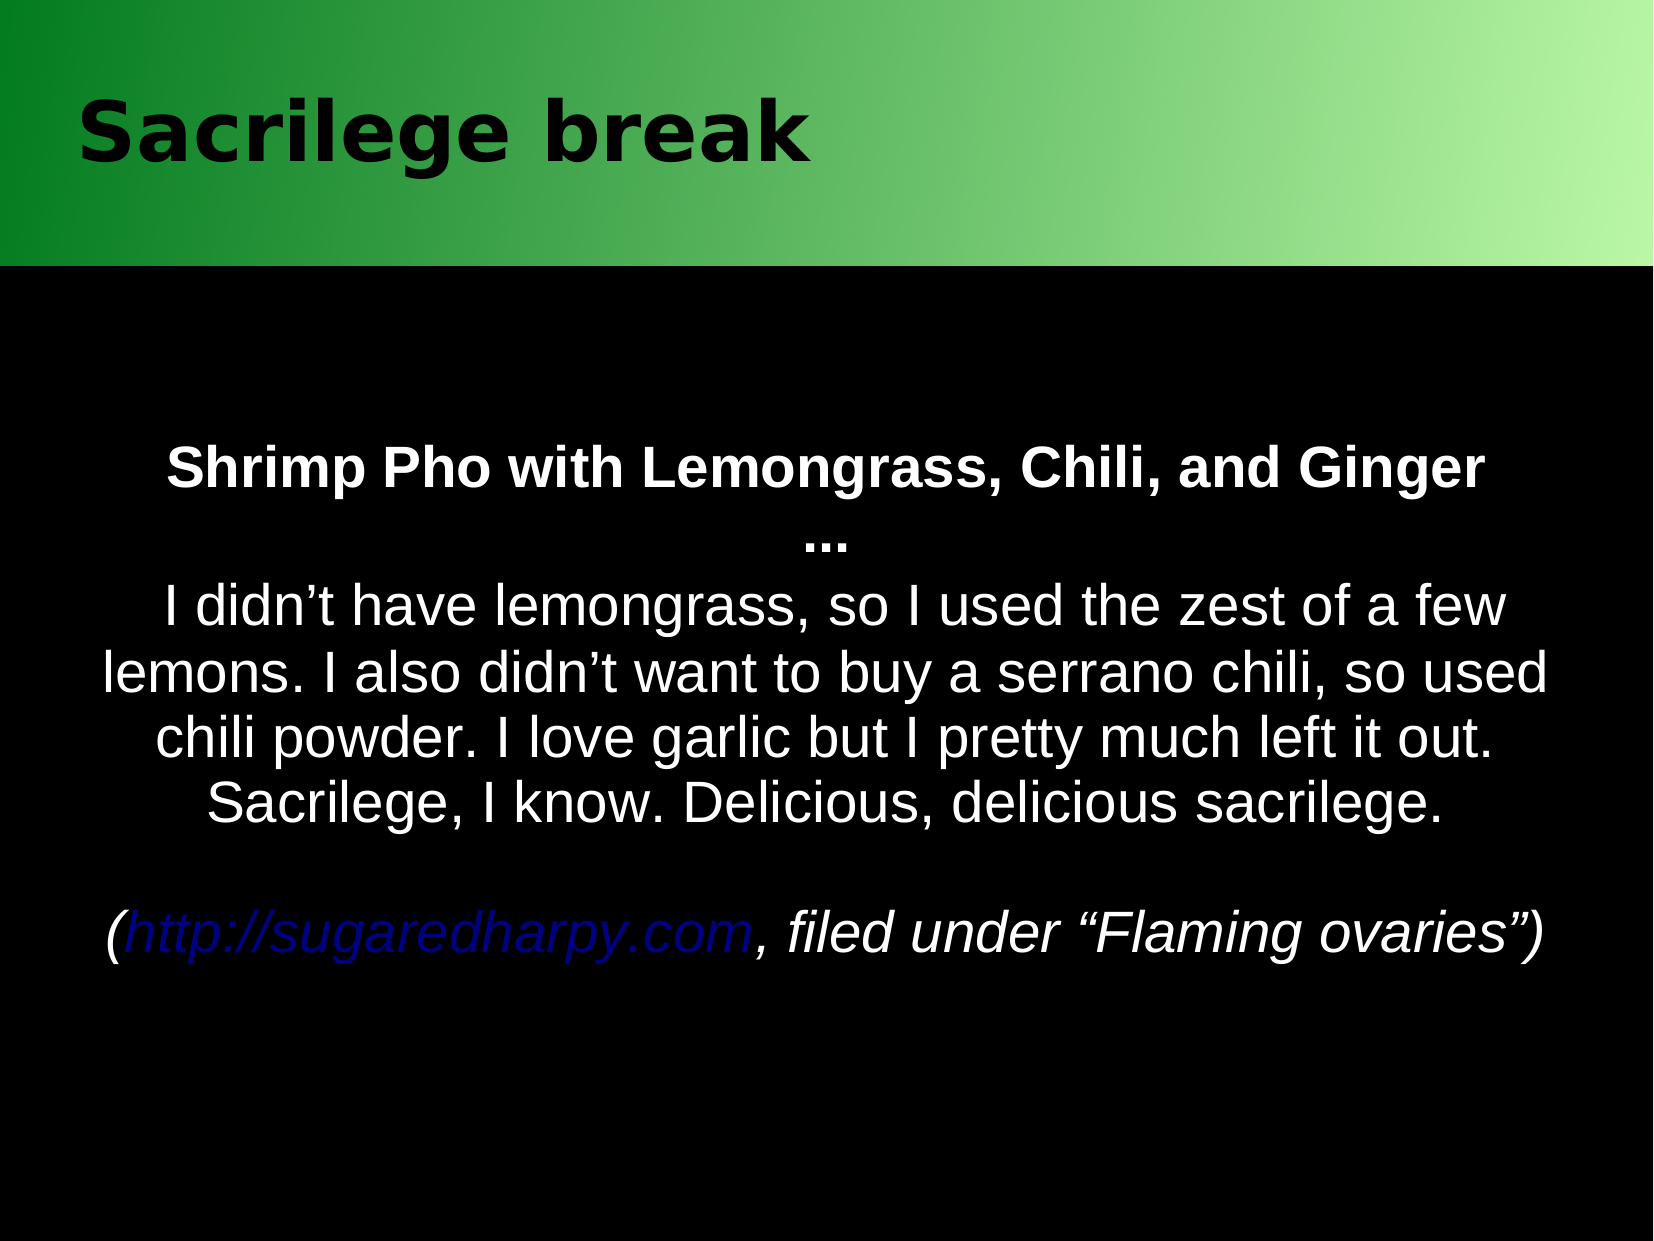

# Sacrilege break
Shrimp Pho with Lemongrass, Chili, and Ginger
...
 I didn’t have lemongrass, so I used the zest of a few lemons. I also didn’t want to buy a serrano chili, so used chili powder. I love garlic but I pretty much left it out. Sacrilege, I know. Delicious, delicious sacrilege.
(http://sugaredharpy.com, filed under “Flaming ovaries”)